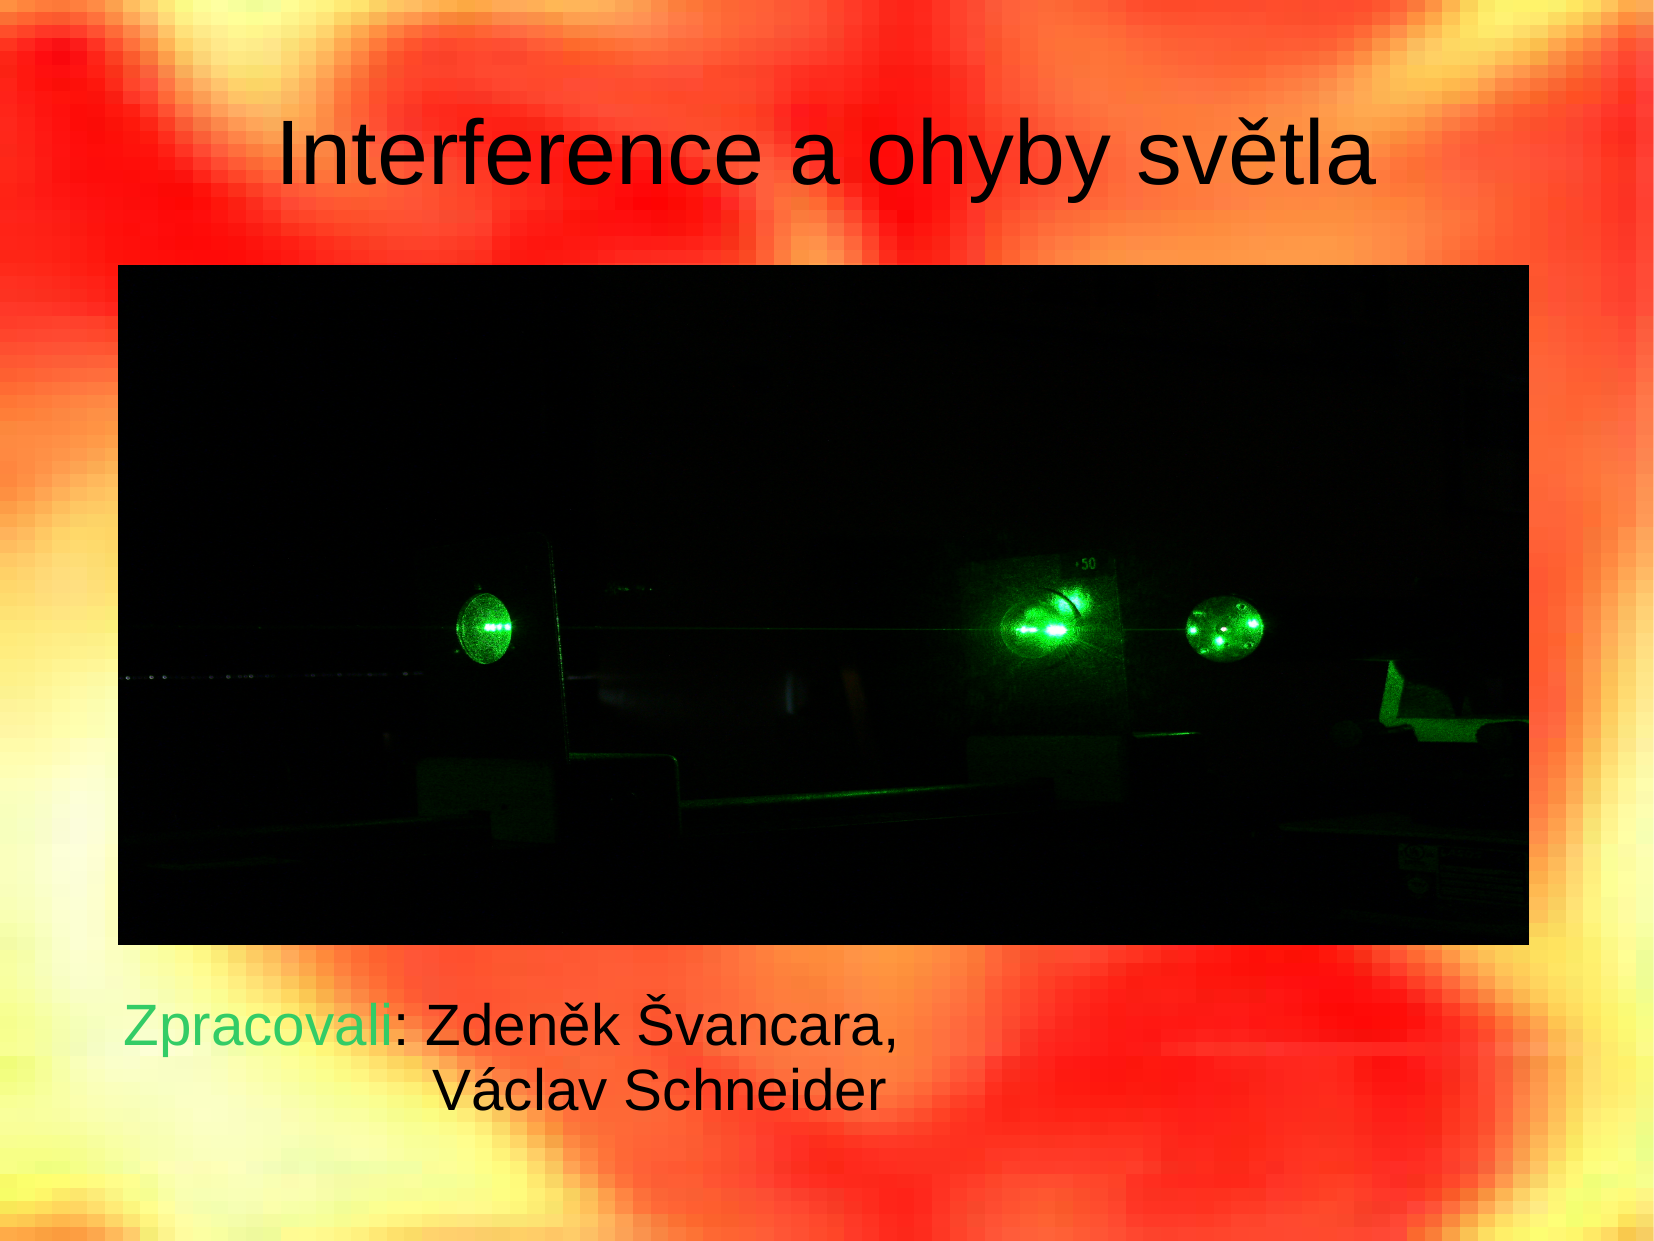

# Interference a ohyby světla
Zpracovali: Zdeněk Švancara,
 Václav Schneider